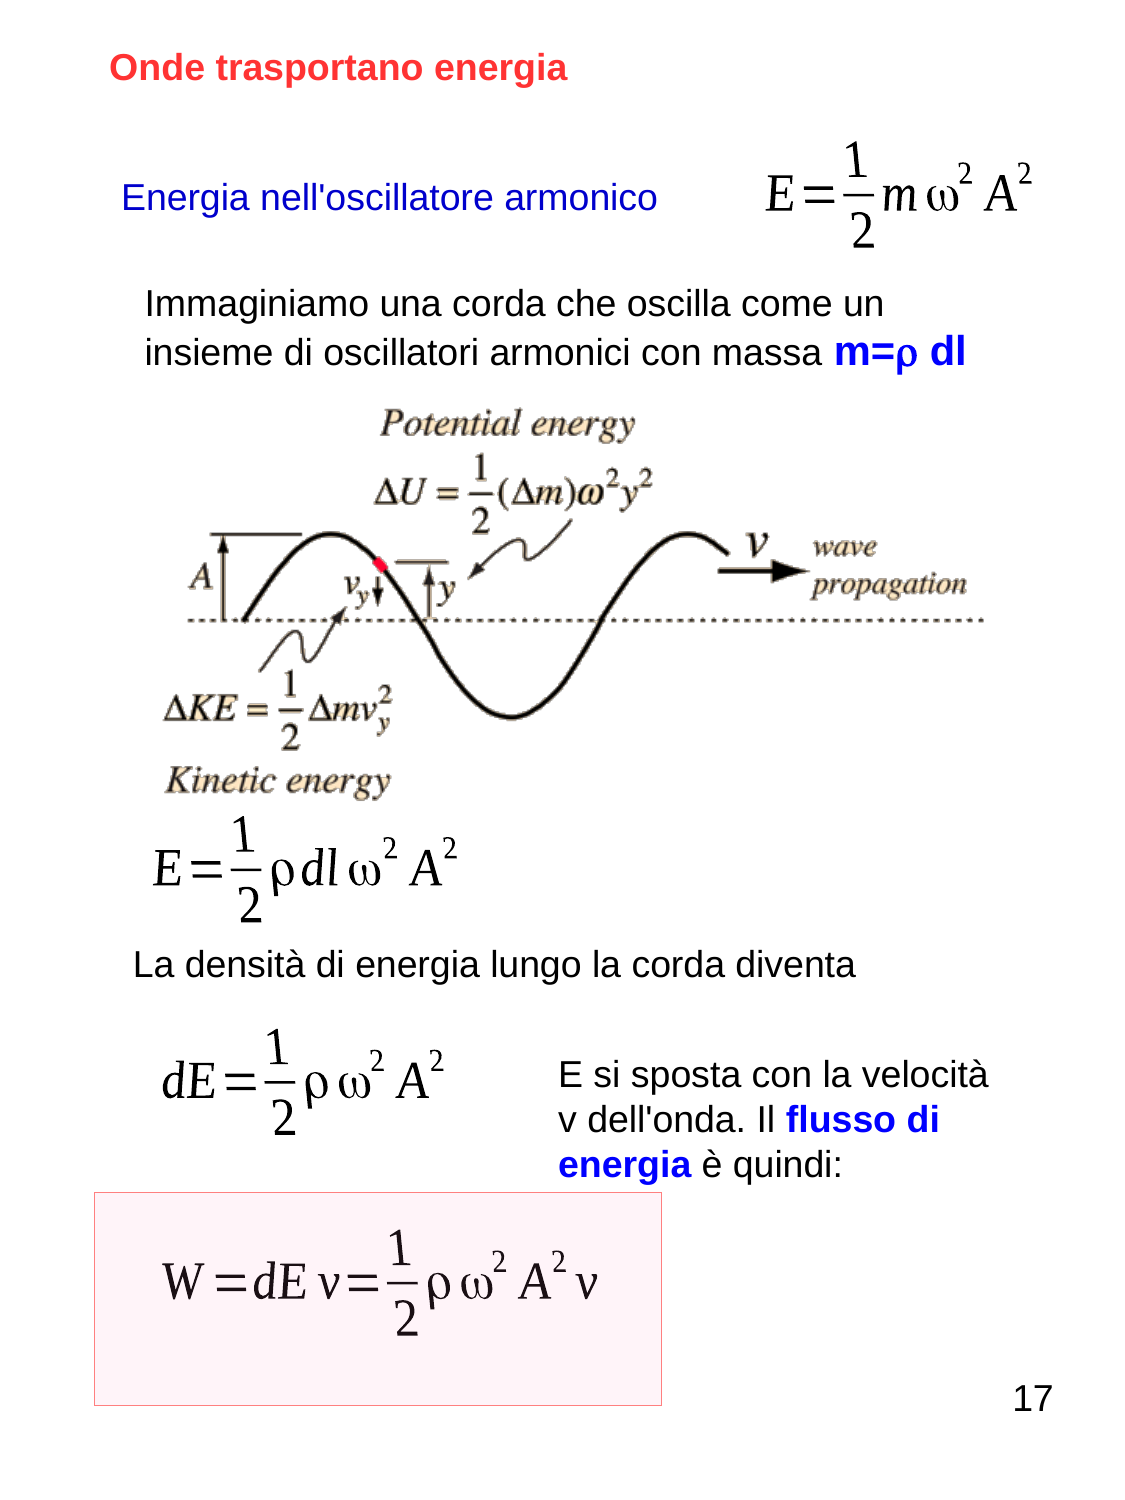

Onde trasportano energia
Energia nell'oscillatore armonico
Immaginiamo una corda che oscilla come un insieme di oscillatori armonici con massa m=r dl
La densità di energia lungo la corda diventa
E si sposta con la velocità v dell'onda. Il flusso di energia è quindi:
P17 Onde Generalita'
17